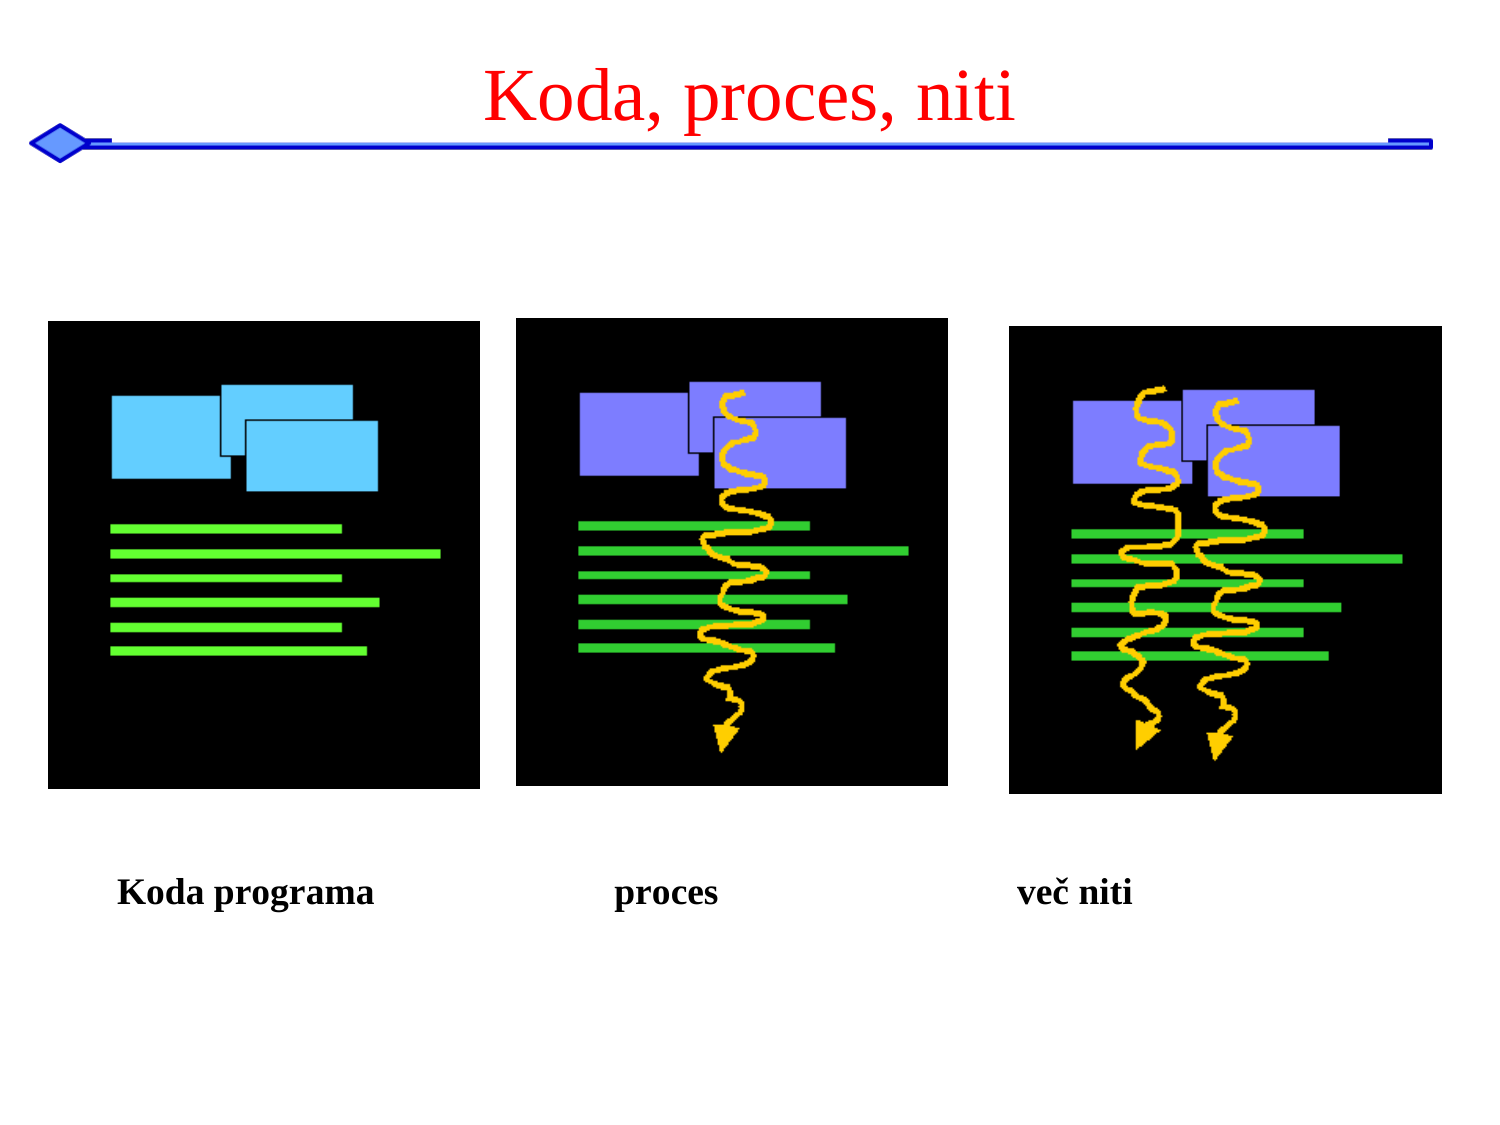

# Koda, proces, niti
Koda programa		 proces 		več niti